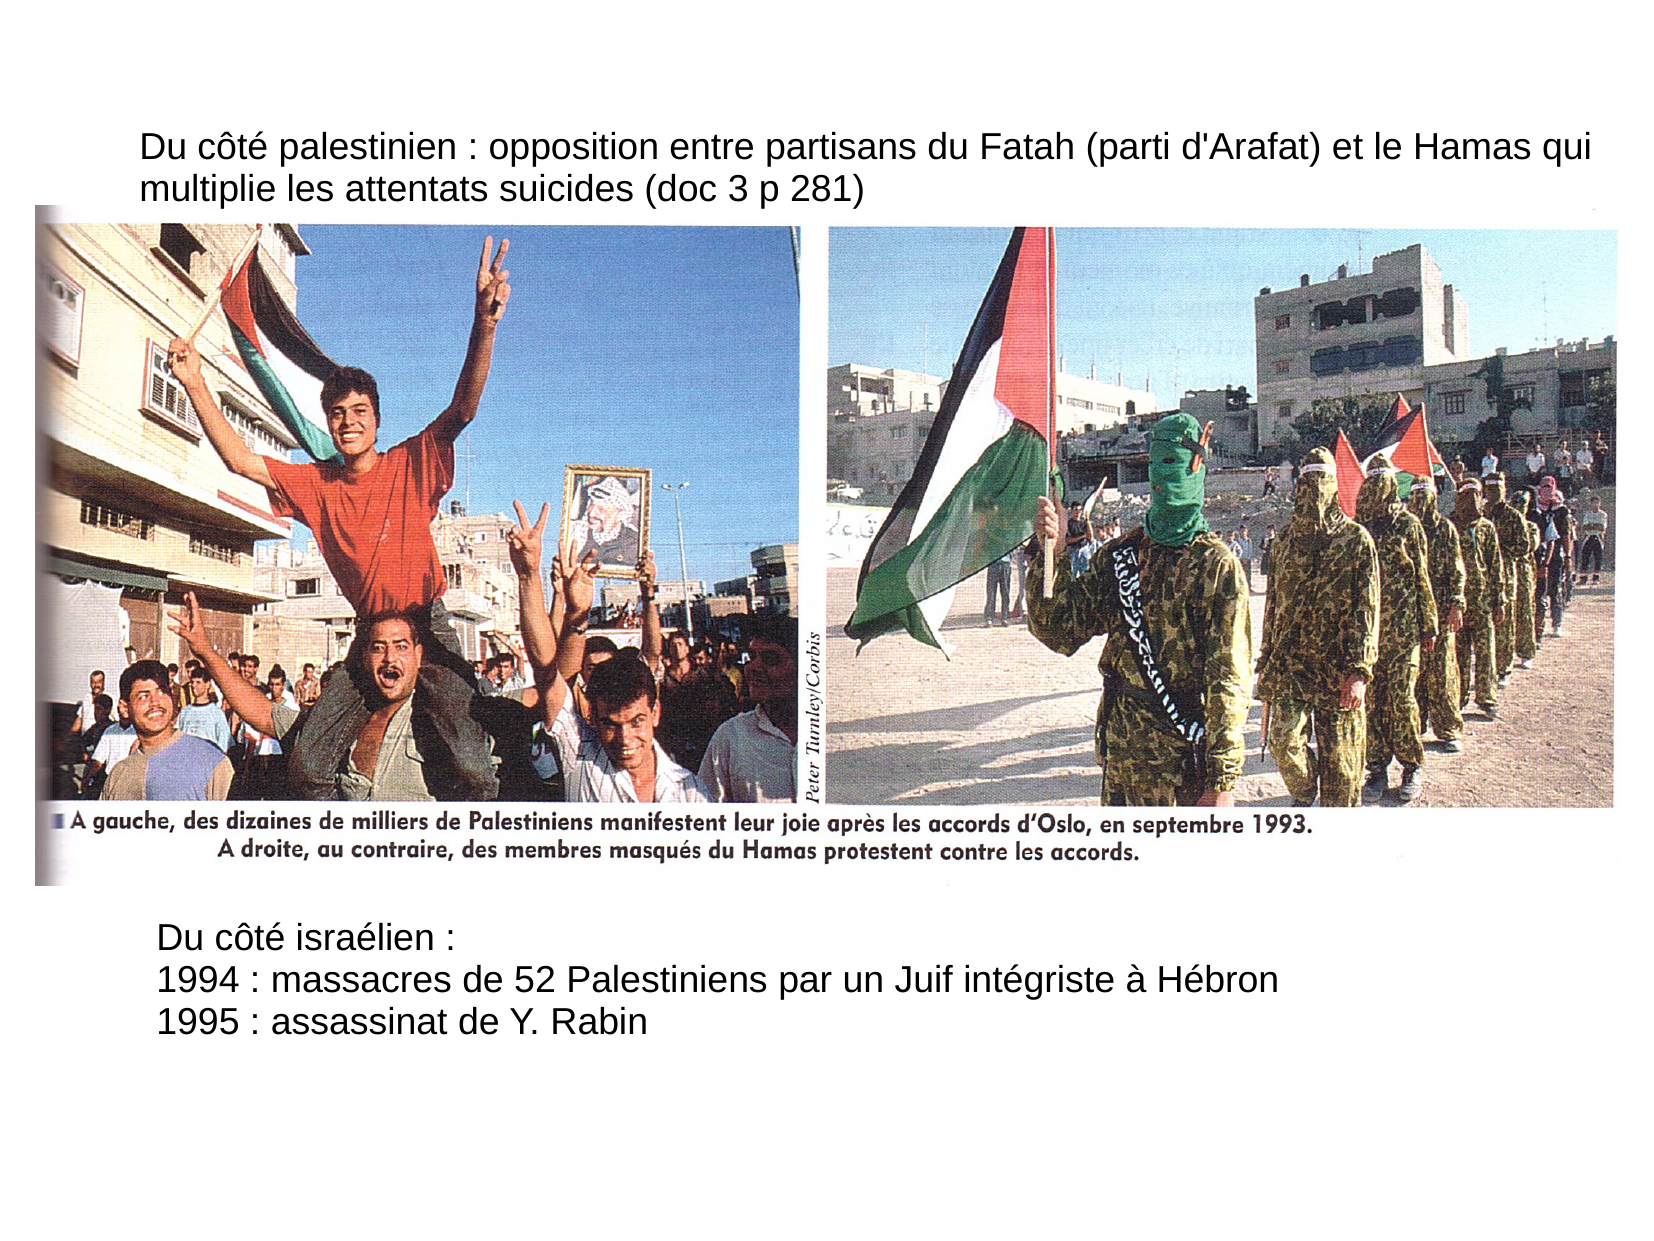

Du côté palestinien : opposition entre partisans du Fatah (parti d'Arafat) et le Hamas qui
multiplie les attentats suicides (doc 3 p 281)
Du côté israélien :
1994 : massacres de 52 Palestiniens par un Juif intégriste à Hébron
1995 : assassinat de Y. Rabin